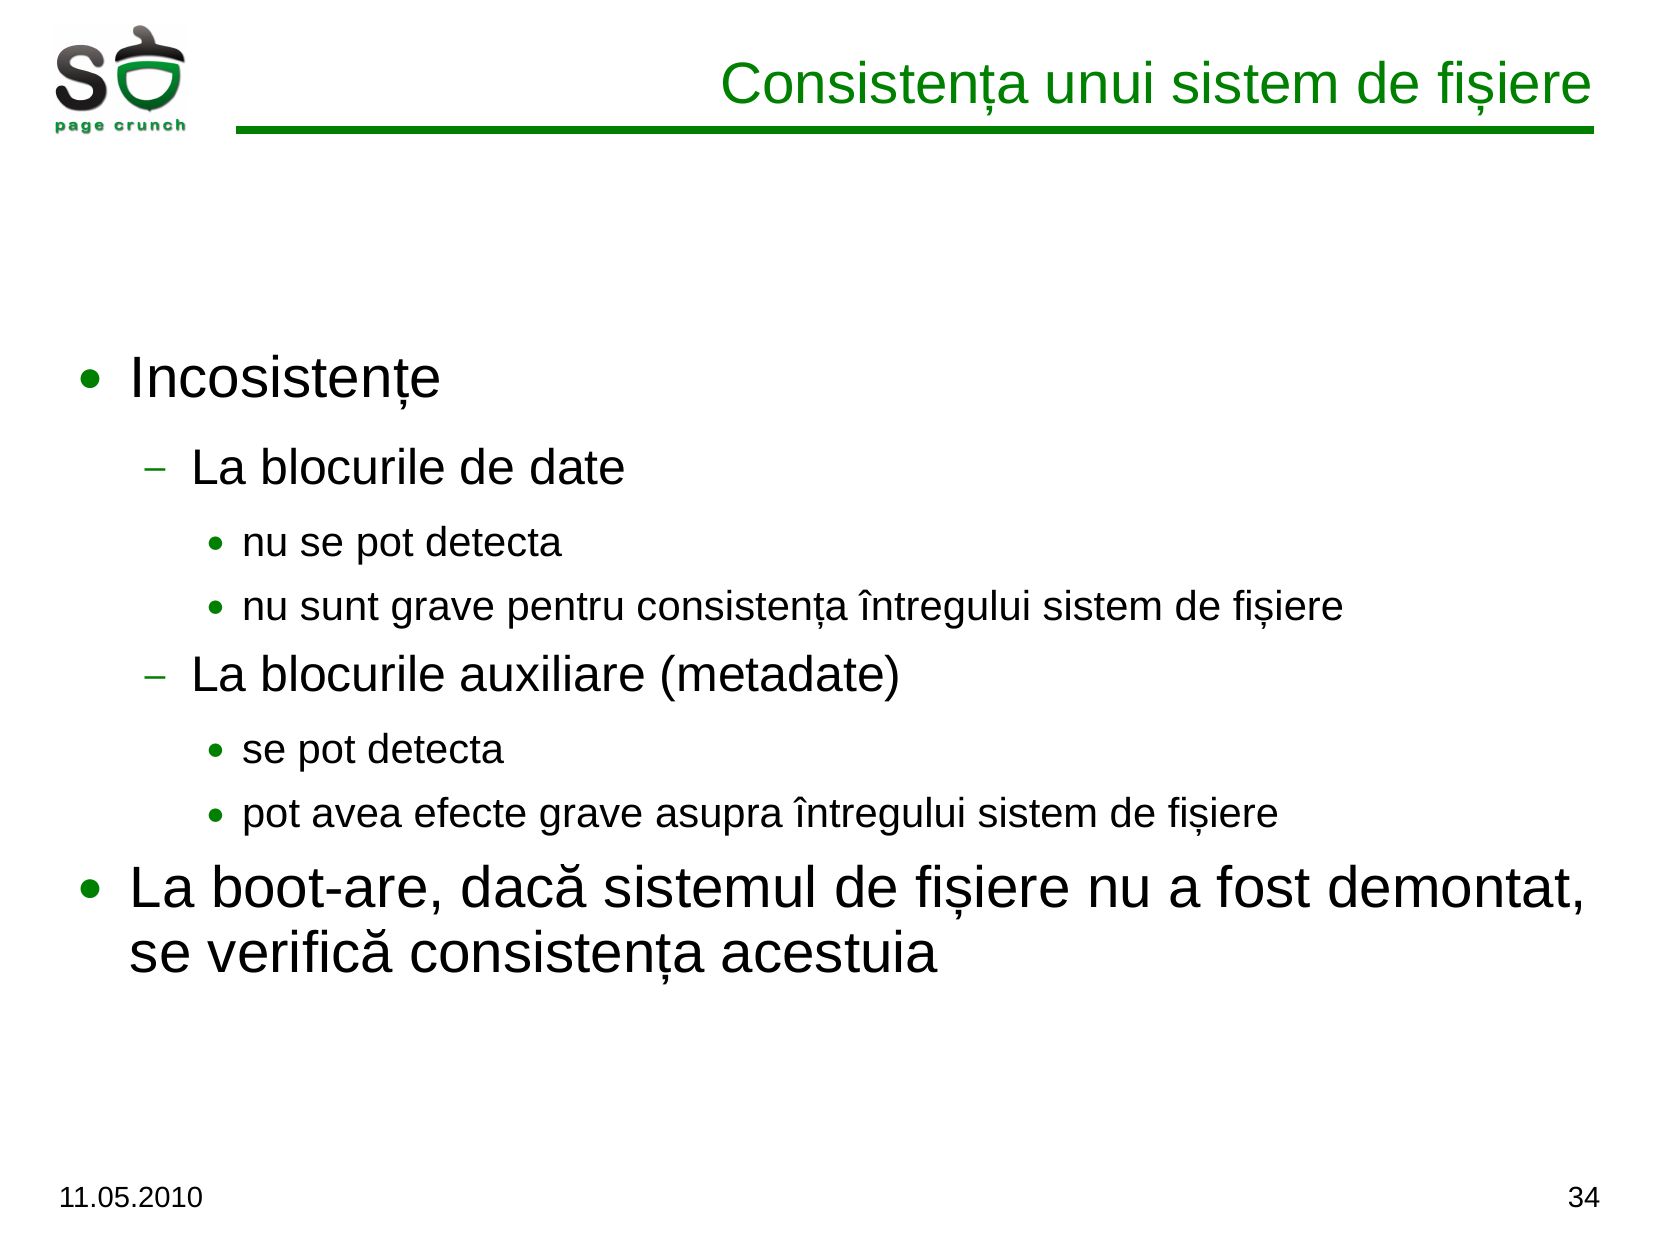

# Consistența unui sistem de fișiere
Incosistențe
La blocurile de date
nu se pot detecta
nu sunt grave pentru consistența întregului sistem de fișiere
La blocurile auxiliare (metadate)
se pot detecta
pot avea efecte grave asupra întregului sistem de fișiere
La boot-are, dacă sistemul de fișiere nu a fost demontat, se verifică consistența acestuia
11.05.2010
34